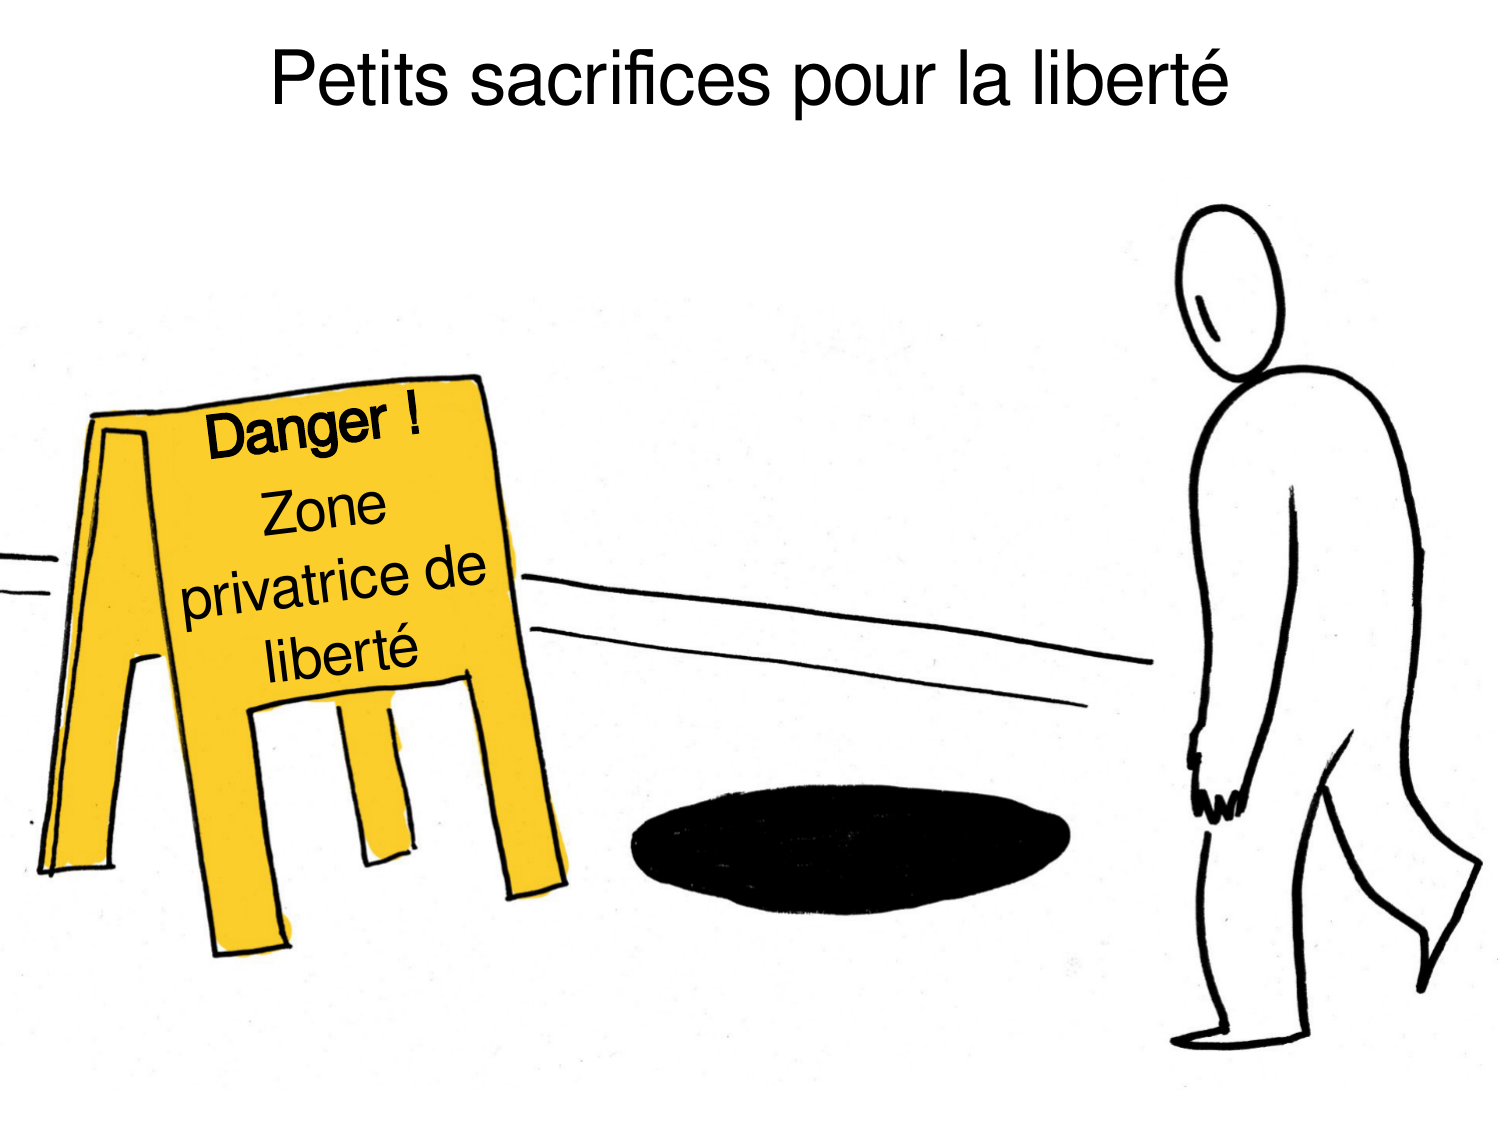

Petits sacrifices pour la liberté
Danger !
Zone privatrice de liberté